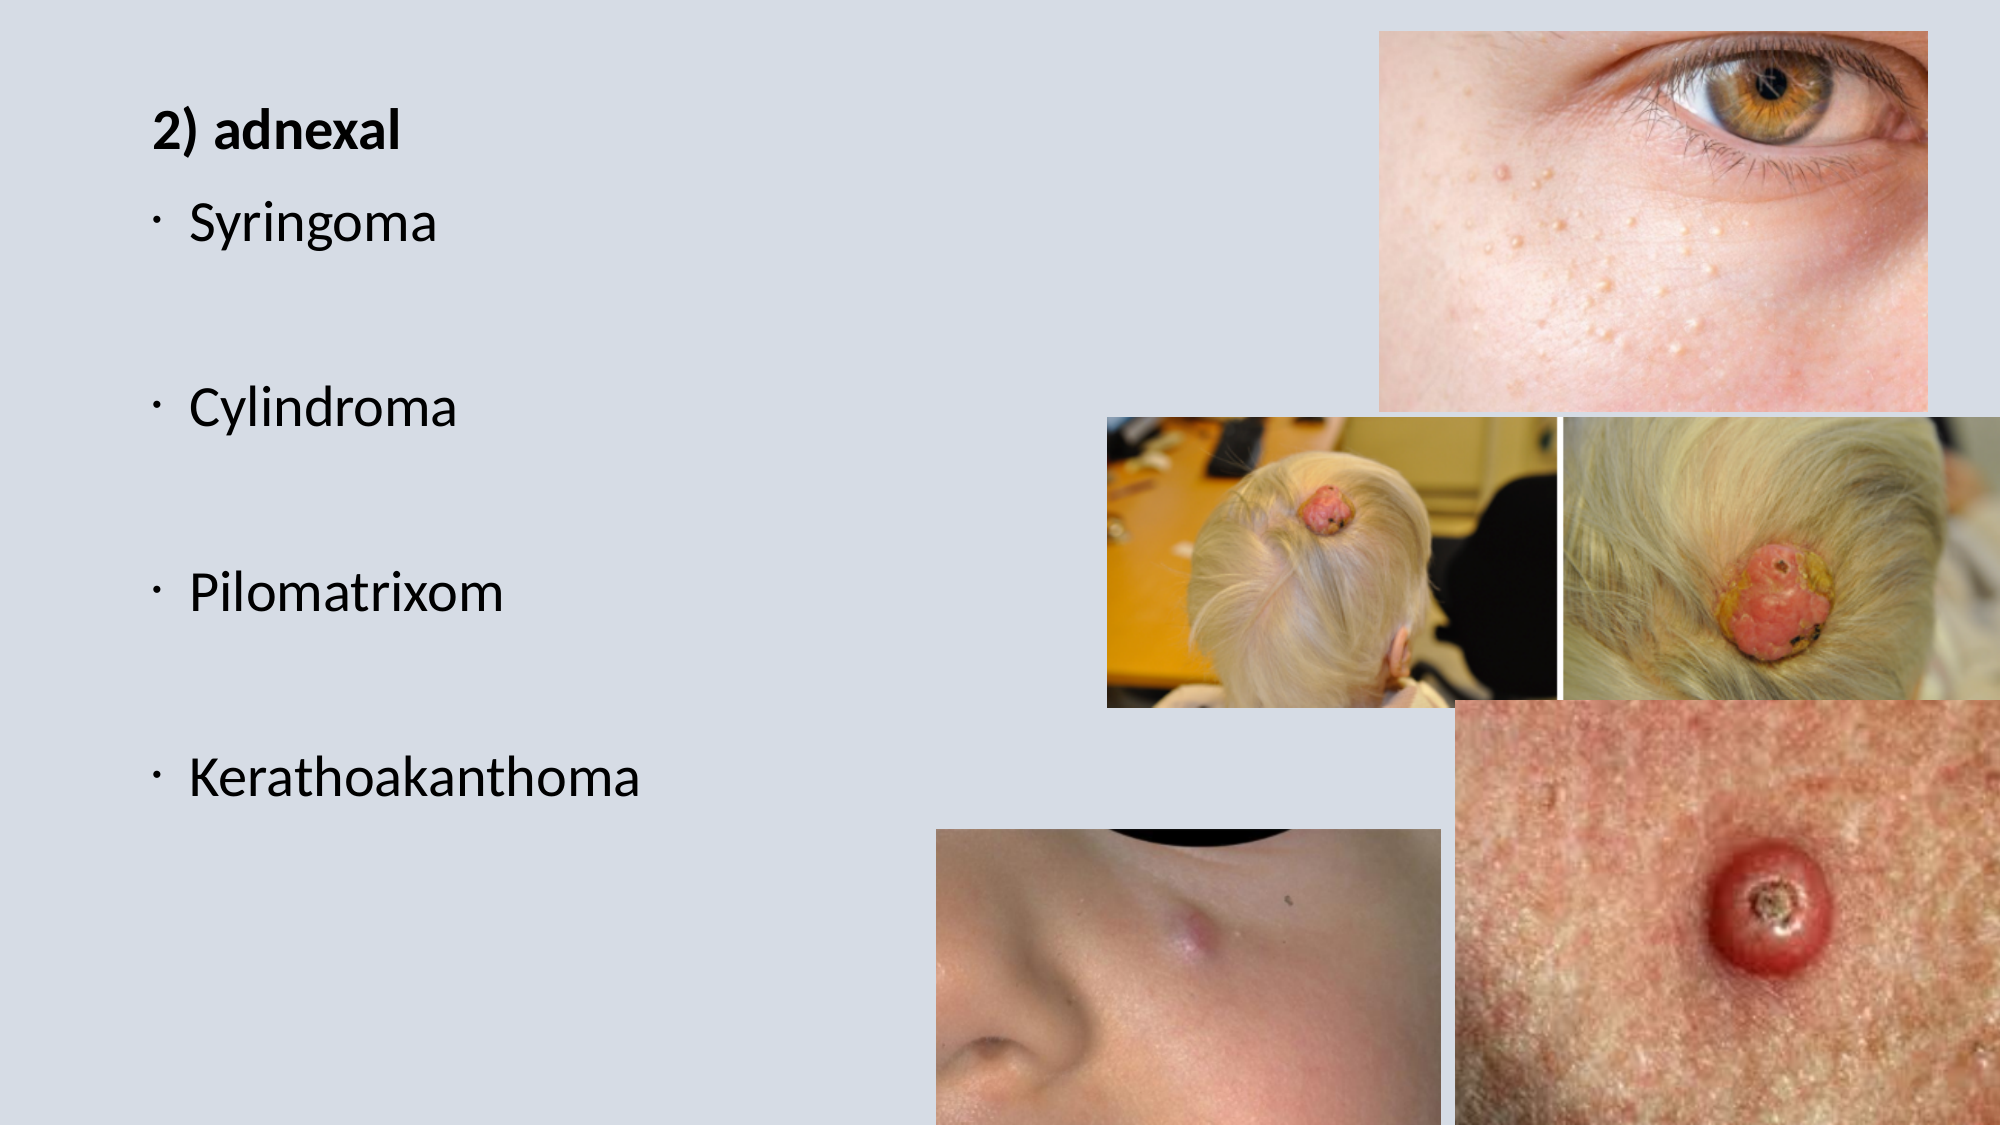

# 2) adnexal
Syringoma
Cylindroma
Pilomatrixom
Kerathoakanthoma